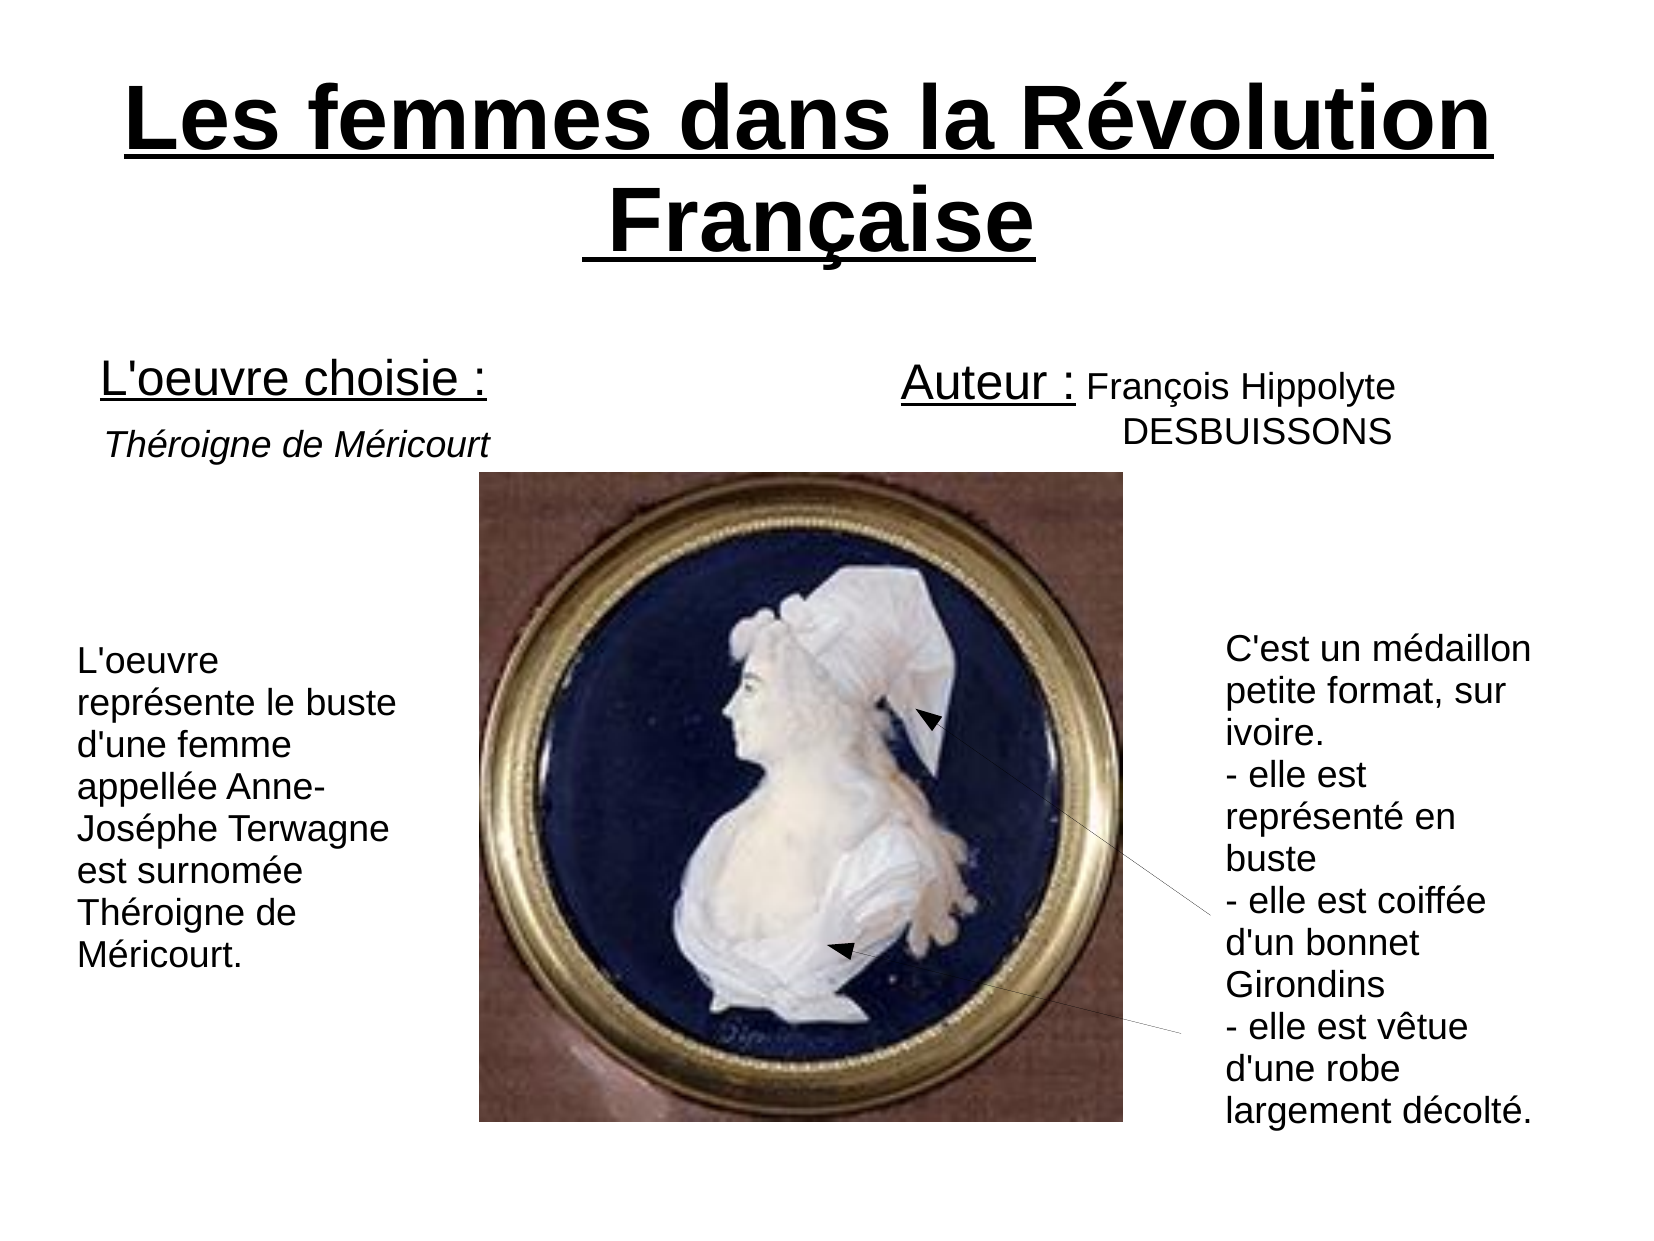

Les femmes dans la Révolution
 Française
L'oeuvre choisie :
Auteur : François Hippolyte
			DESBUISSONS
Théroigne de Méricourt
C'est un médaillon petite format, sur ivoire.
- elle est représenté en buste
- elle est coiffée d'un bonnet Girondins
- elle est vêtue d'une robe largement décolté.
L'oeuvre représente le buste d'une femme appellée Anne-Joséphe Terwagne est surnomée Théroigne de Méricourt.